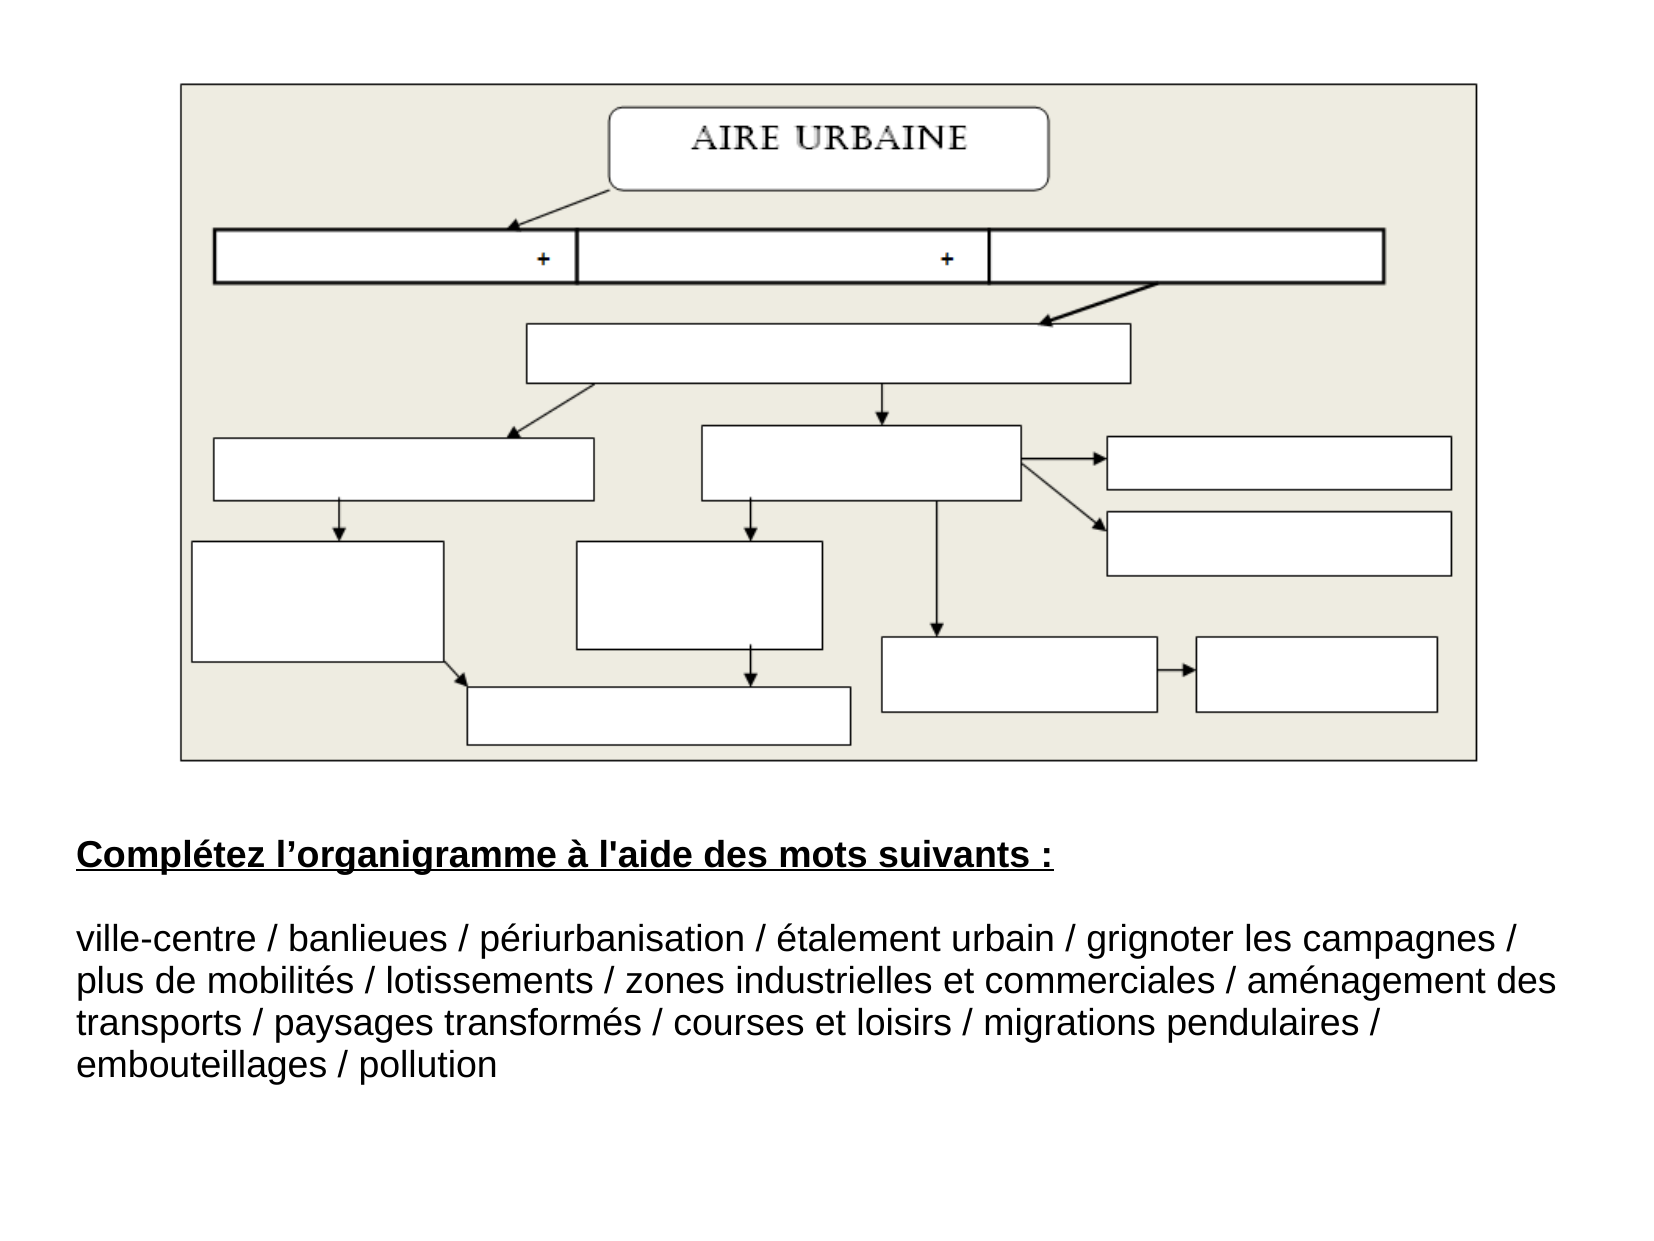

Complétez l’organigramme à l'aide des mots suivants :
ville-centre / banlieues / périurbanisation / étalement urbain / grignoter les campagnes / plus de mobilités / lotissements / zones industrielles et commerciales / aménagement des transports / paysages transformés / courses et loisirs / migrations pendulaires / embouteillages / pollution